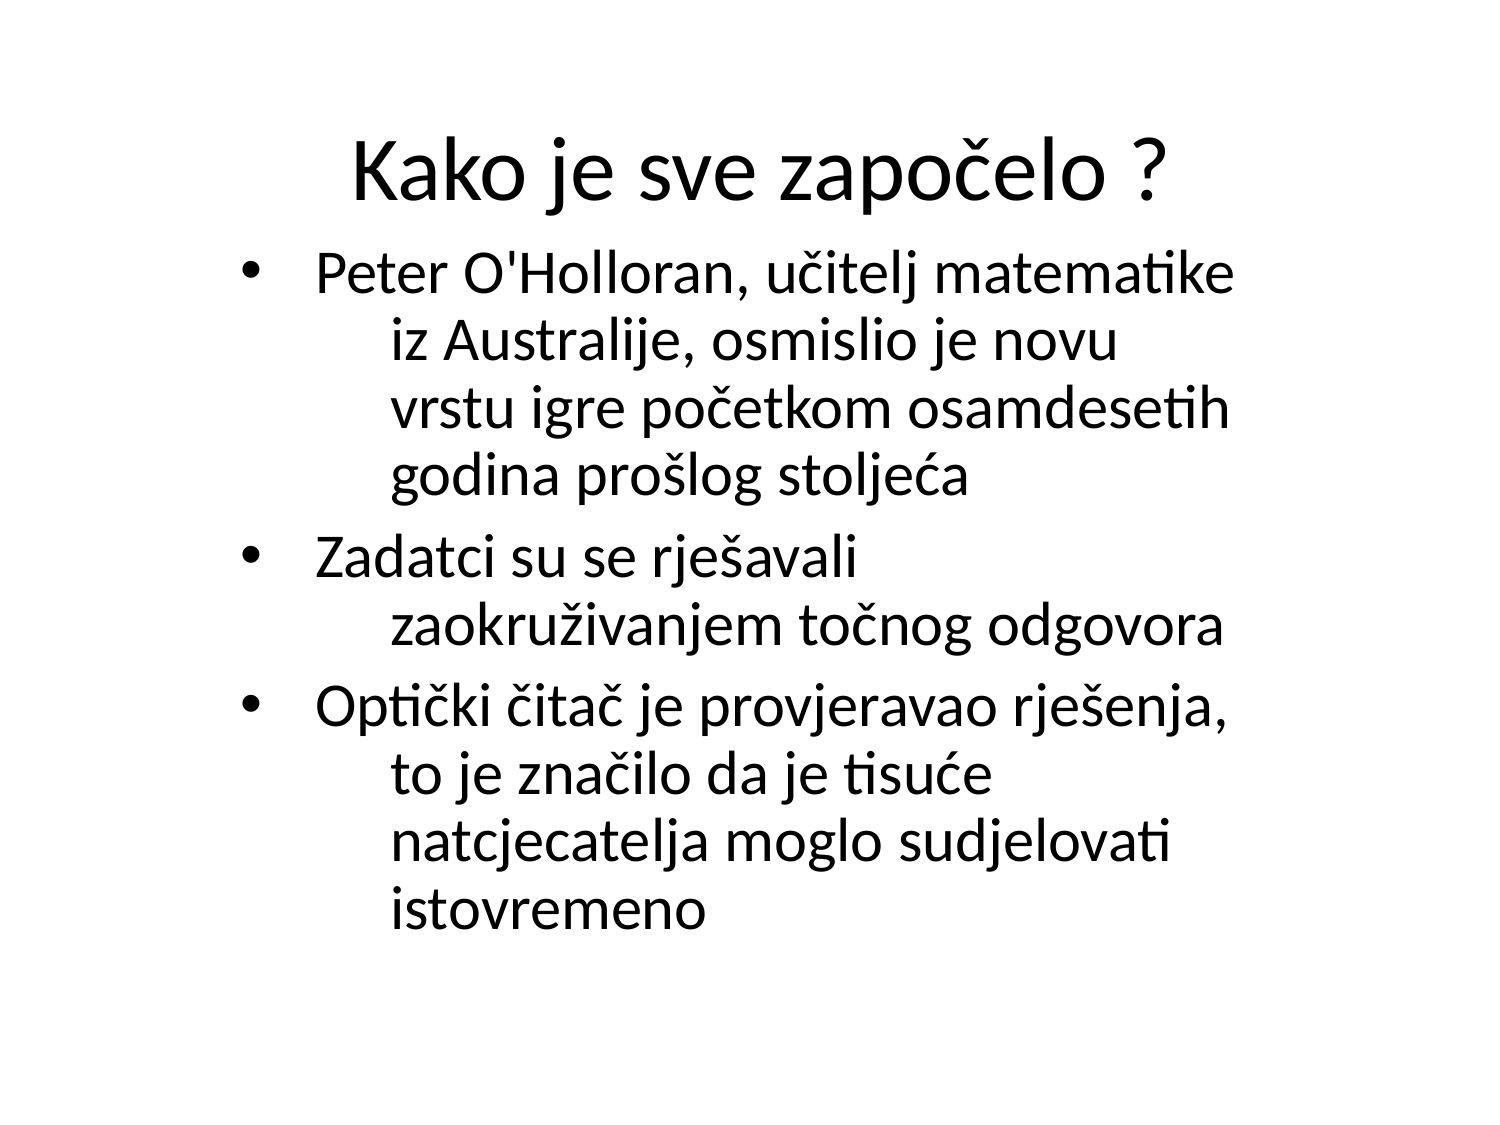

# Kako je sve započelo ?
Peter O'Holloran, učitelj matematike iz Australije, osmislio je novu vrstu igre početkom osamdesetih godina prošlog stoljeća
Zadatci su se rješavali zaokruživanjem točnog odgovora
Optički čitač je provjeravao rješenja, to je značilo da je tisuće natcjecatelja moglo sudjelovati istovremeno